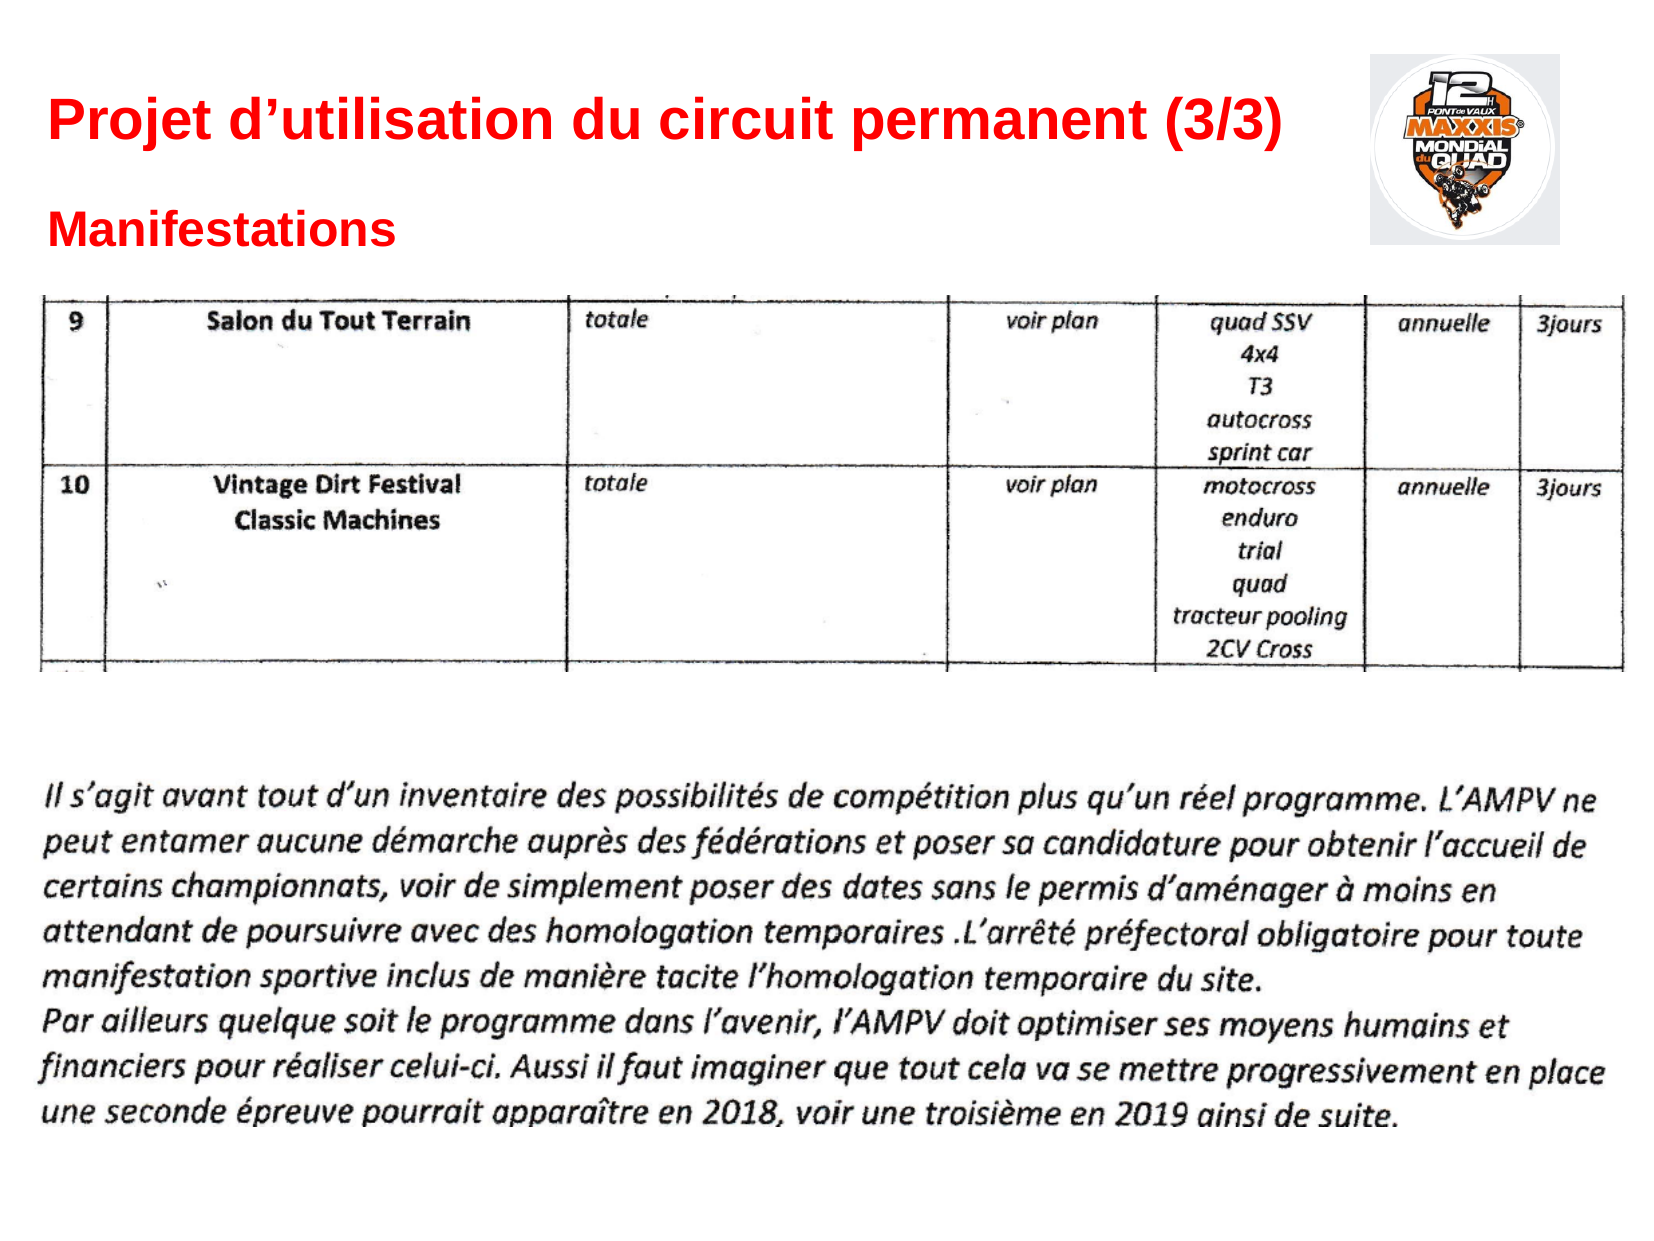

Projet d’utilisation du circuit permanent (3/3)
# Manifestations